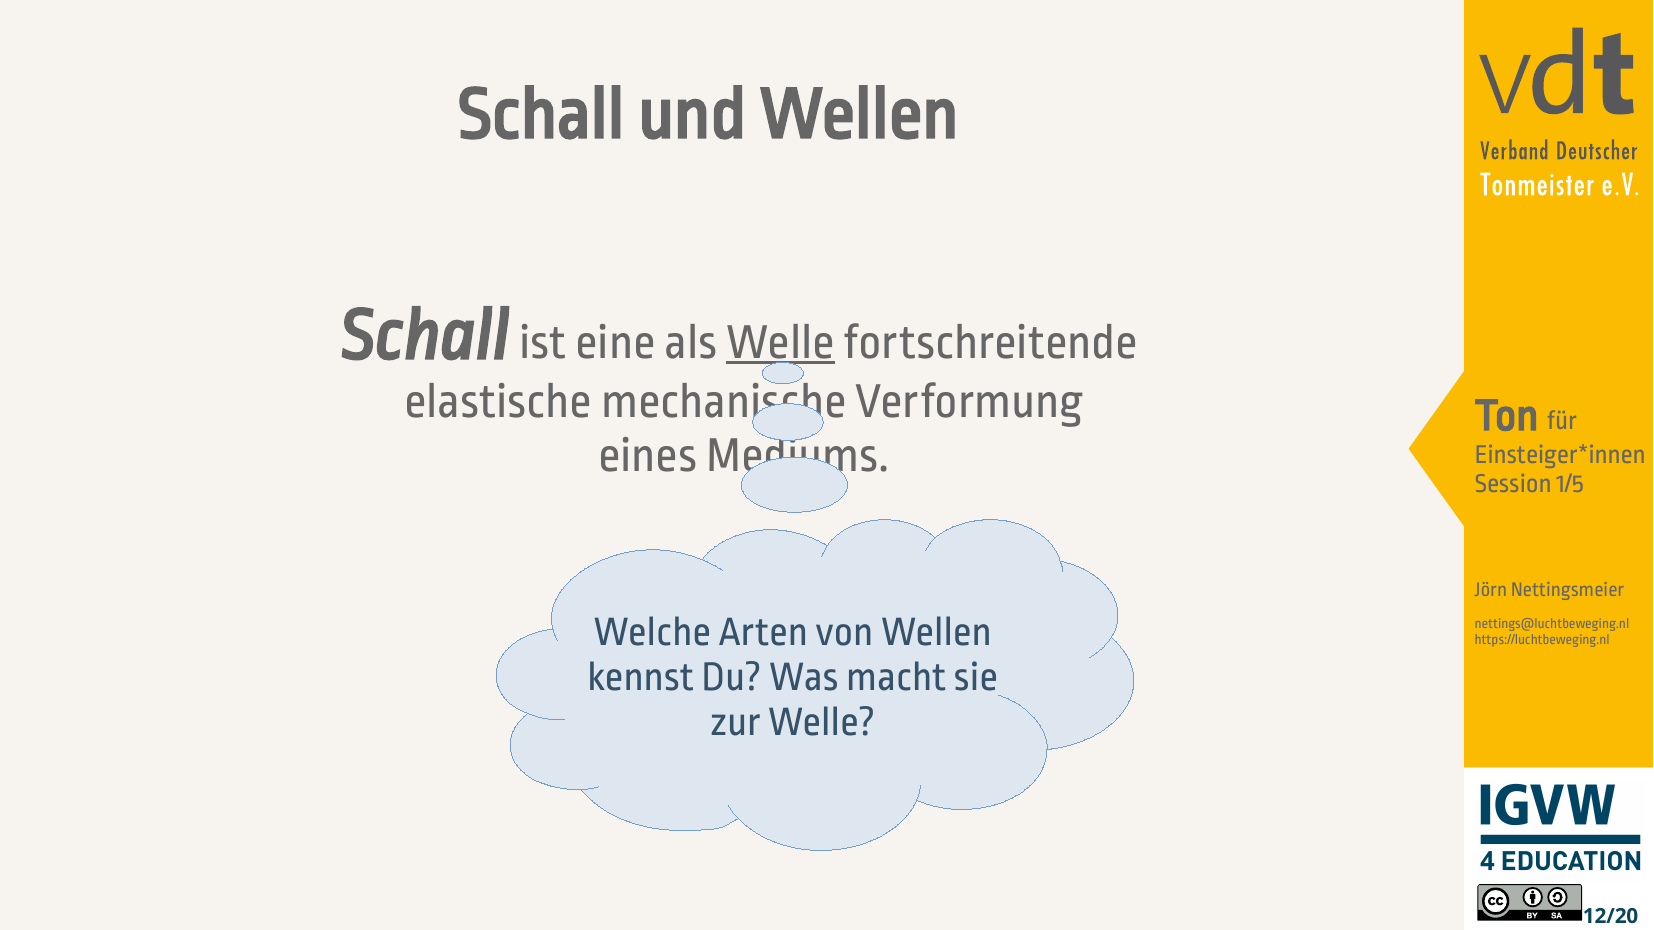

# Schall und Wellen
Schall ist eine als Welle fortschreitende
elastische mechanische Verformung
eines Mediums.
Welche Arten von Wellen
kennst Du? Was macht sie
zur Welle?